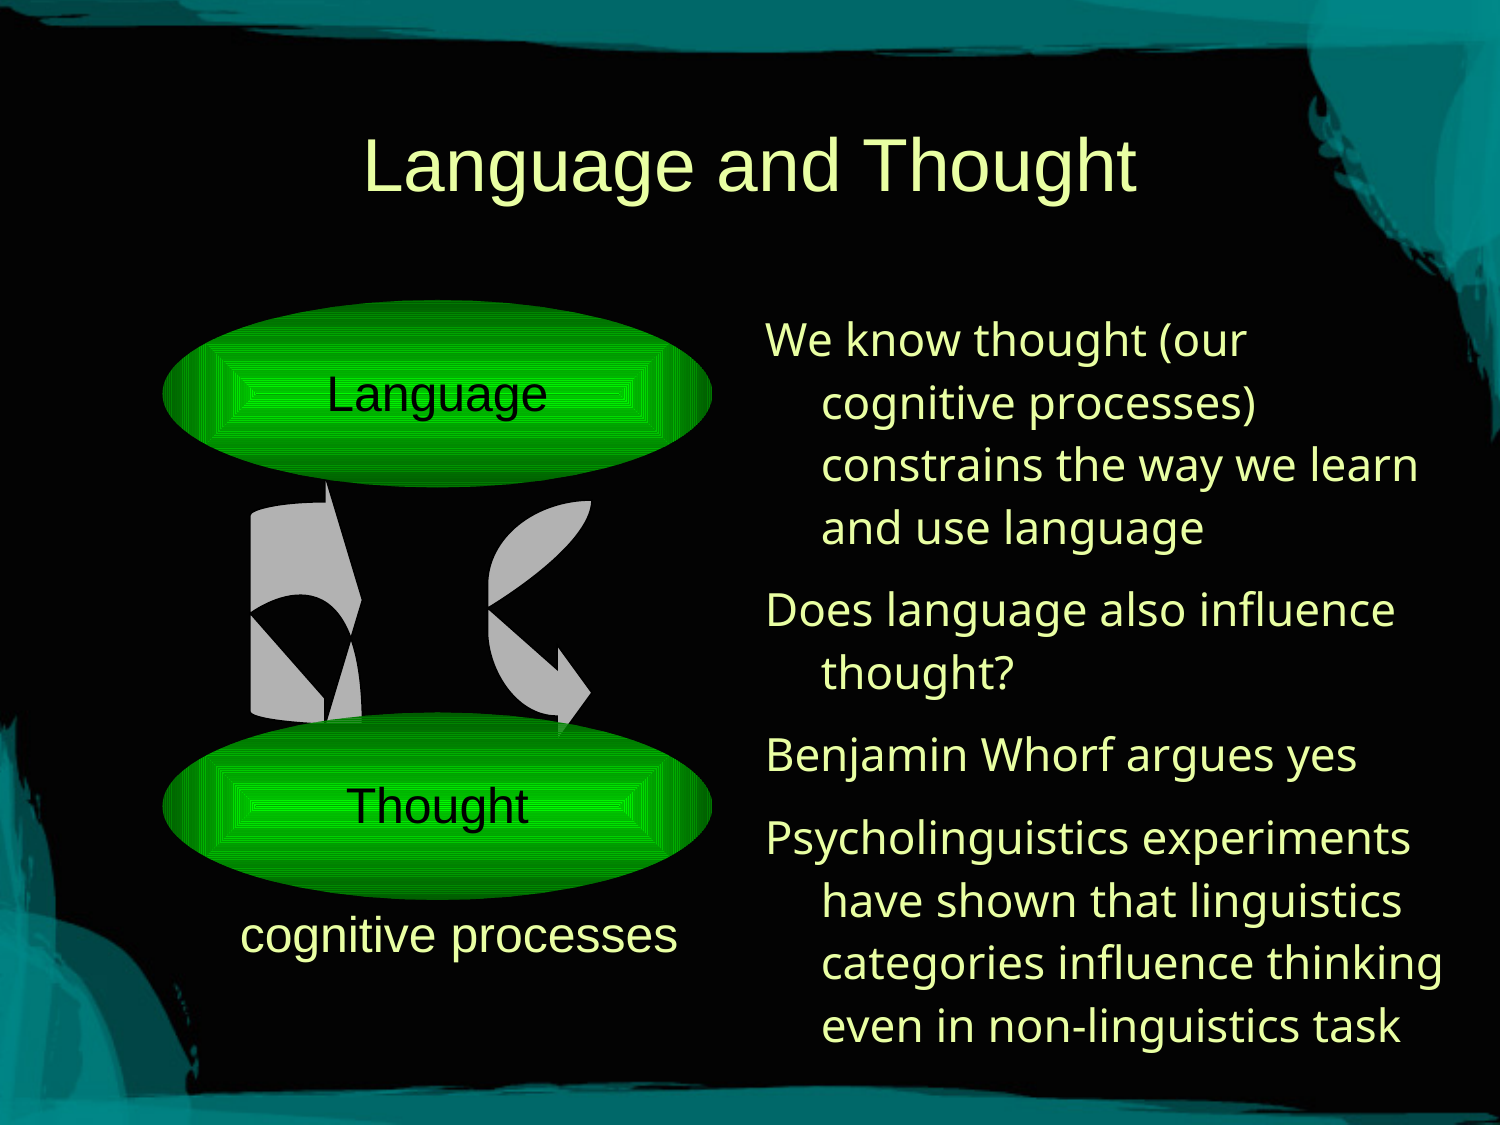

# Language and Thought
We know thought (our cognitive processes) constrains the way we learn and use language
Does language also influence thought?
Benjamin Whorf argues yes
Psycholinguistics experiments have shown that linguistics categories influence thinking even in non-linguistics task
Language
Thought
cognitive processes